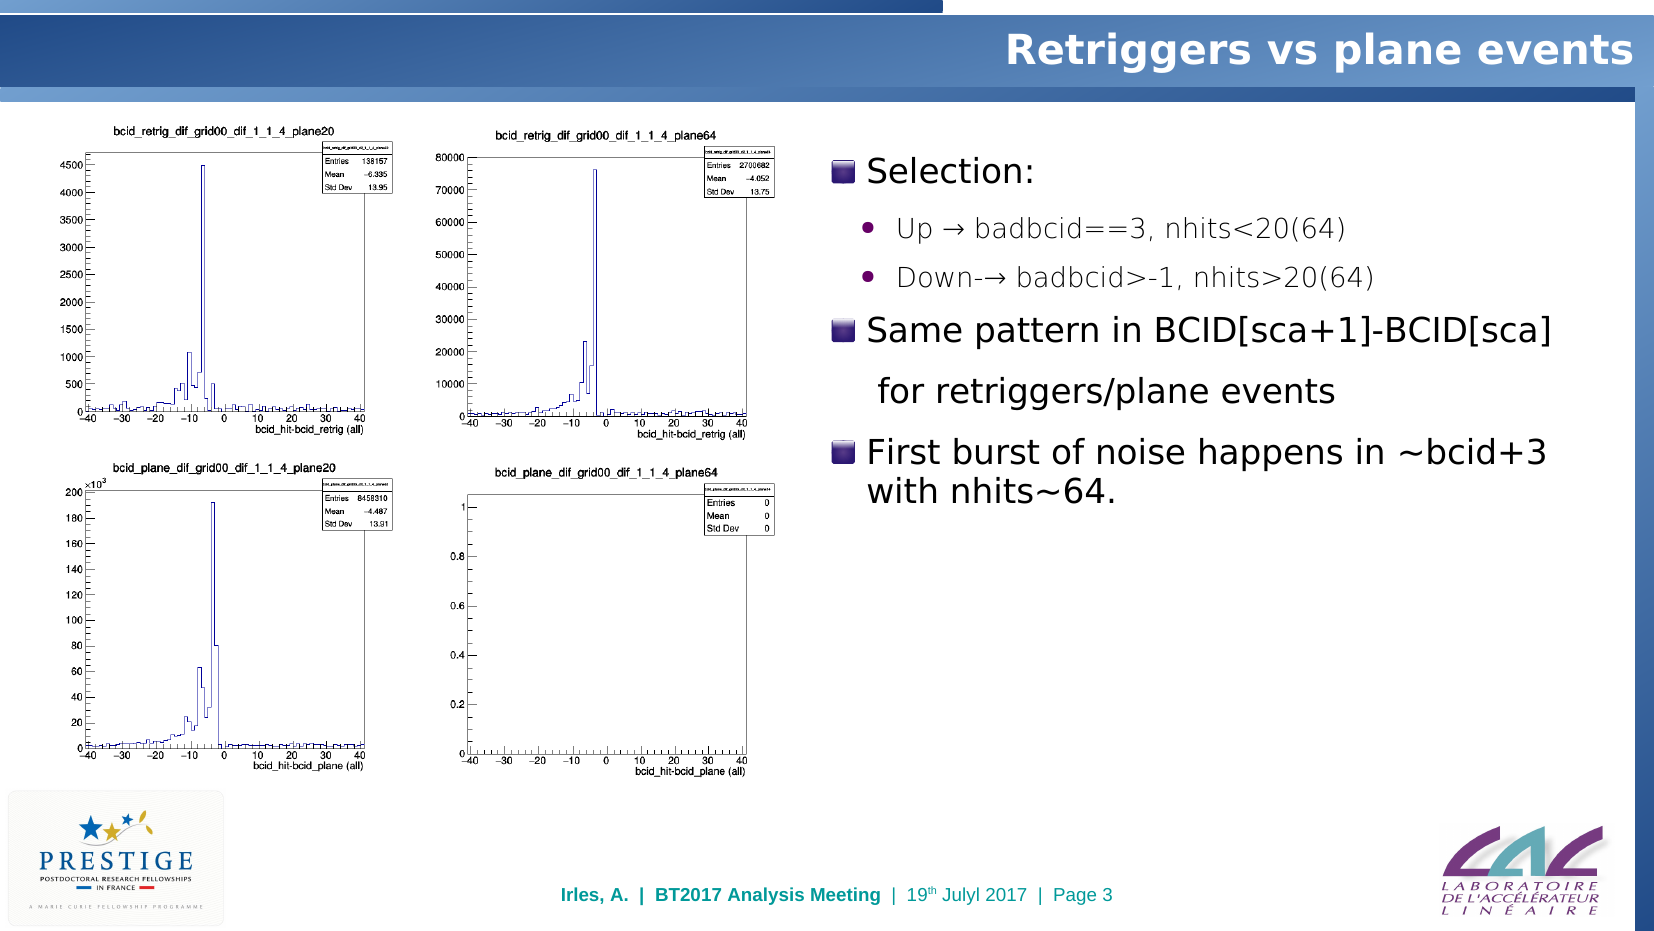

# Retriggers vs plane events
Selection:
Up → badbcid==3, nhits<20(64)
Down-→ badbcid>-1, nhits>20(64)
Same pattern in BCID[sca+1]-BCID[sca]
 for retriggers/plane events
First burst of noise happens in ~bcid+3 with nhits~64.